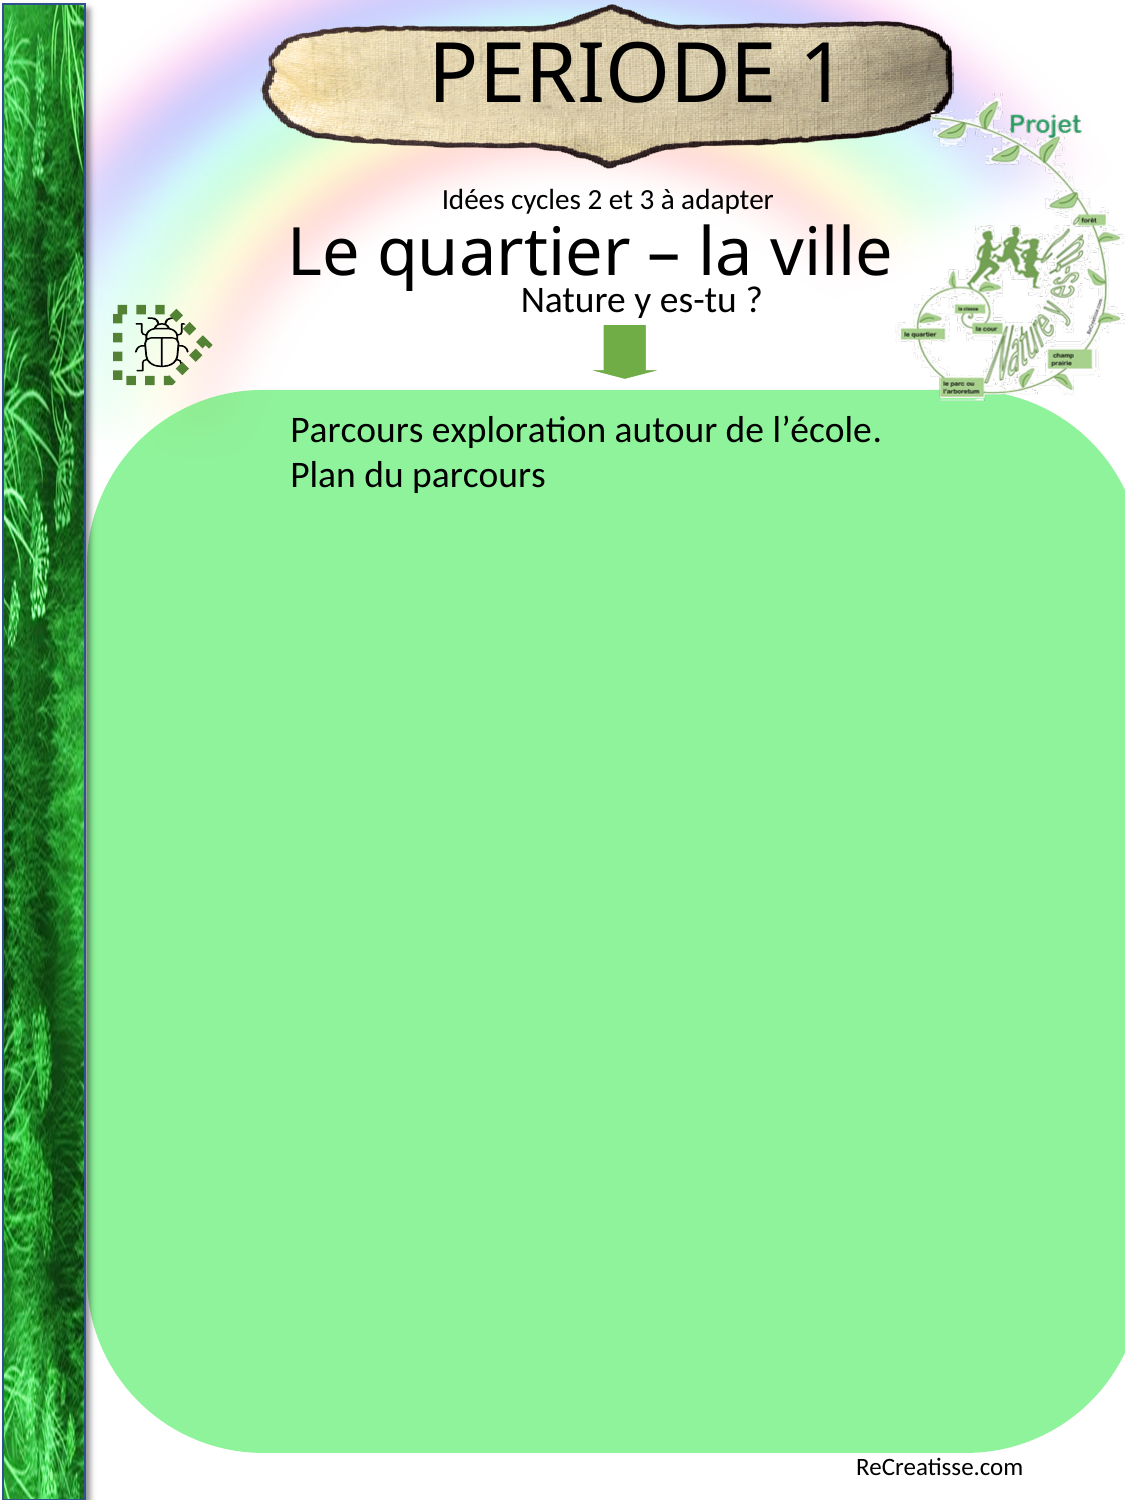

PERIODE 1
la classe
Idées cycles 2 et 3 à adapter
Le quartier – la ville
Nature y es-tu ?
Parcours exploration autour de l’école.
Plan du parcours
EDL
Végétaliser la classe
Table de vie
Mise en place élevages
(escargots – phasmes….)
ReCreatisse.com